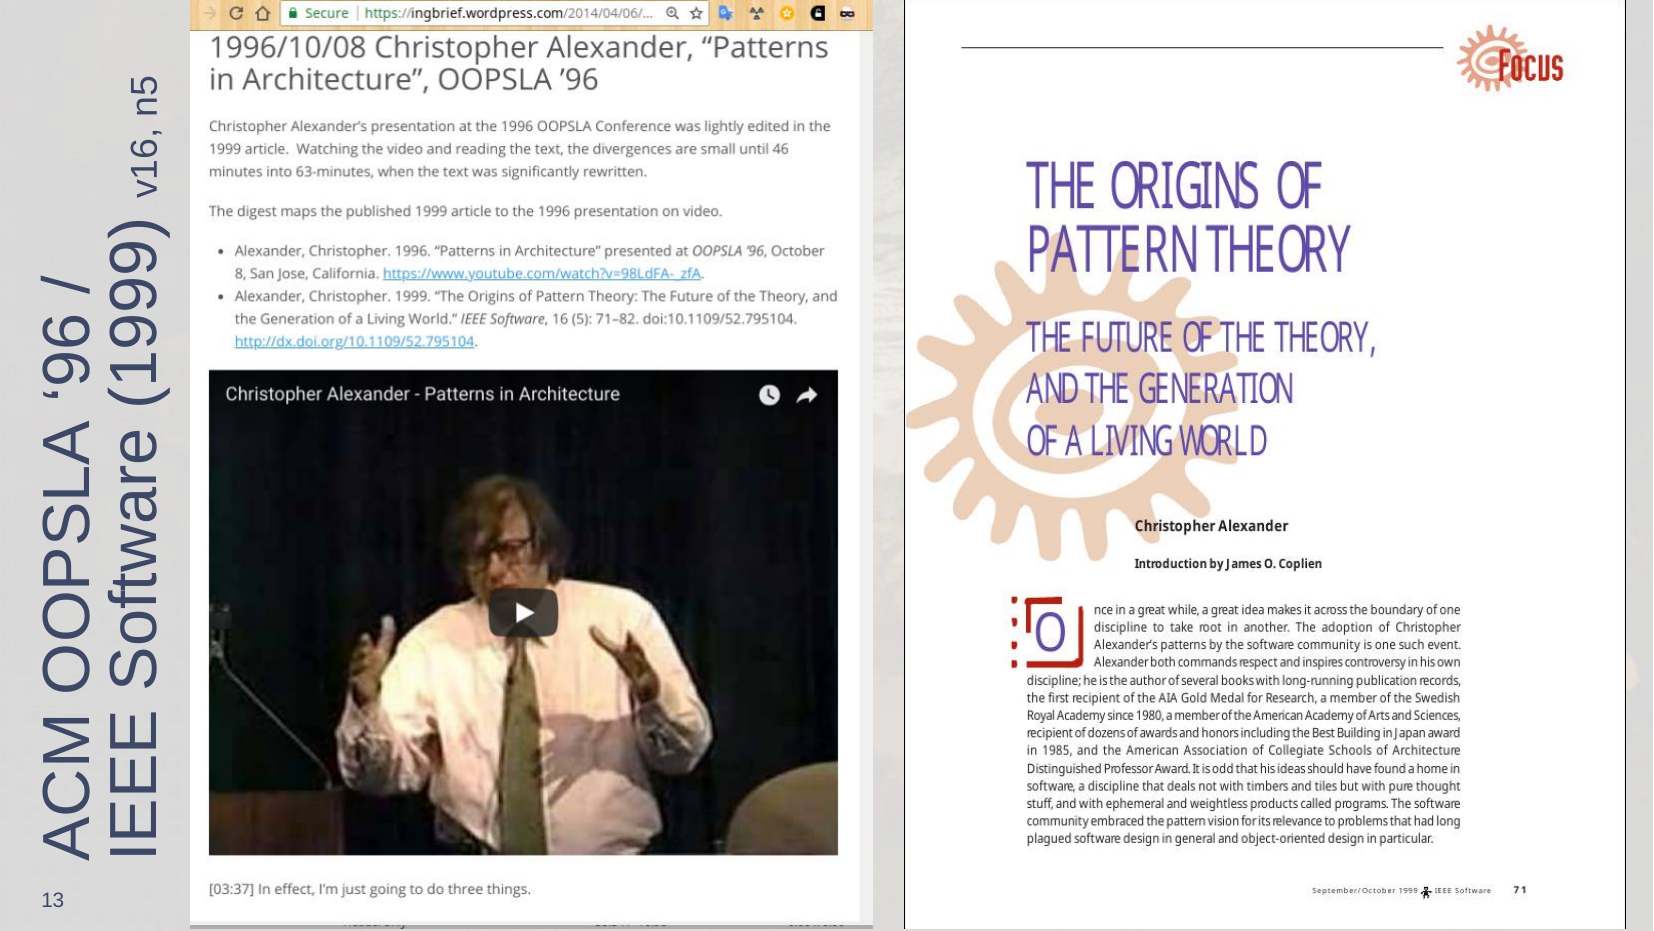

# ACM OOPSLA ‘96 / IEEE Software (1999) v16, n5
Evolving Pattern Language towards an Affordance Language
May 2018
13